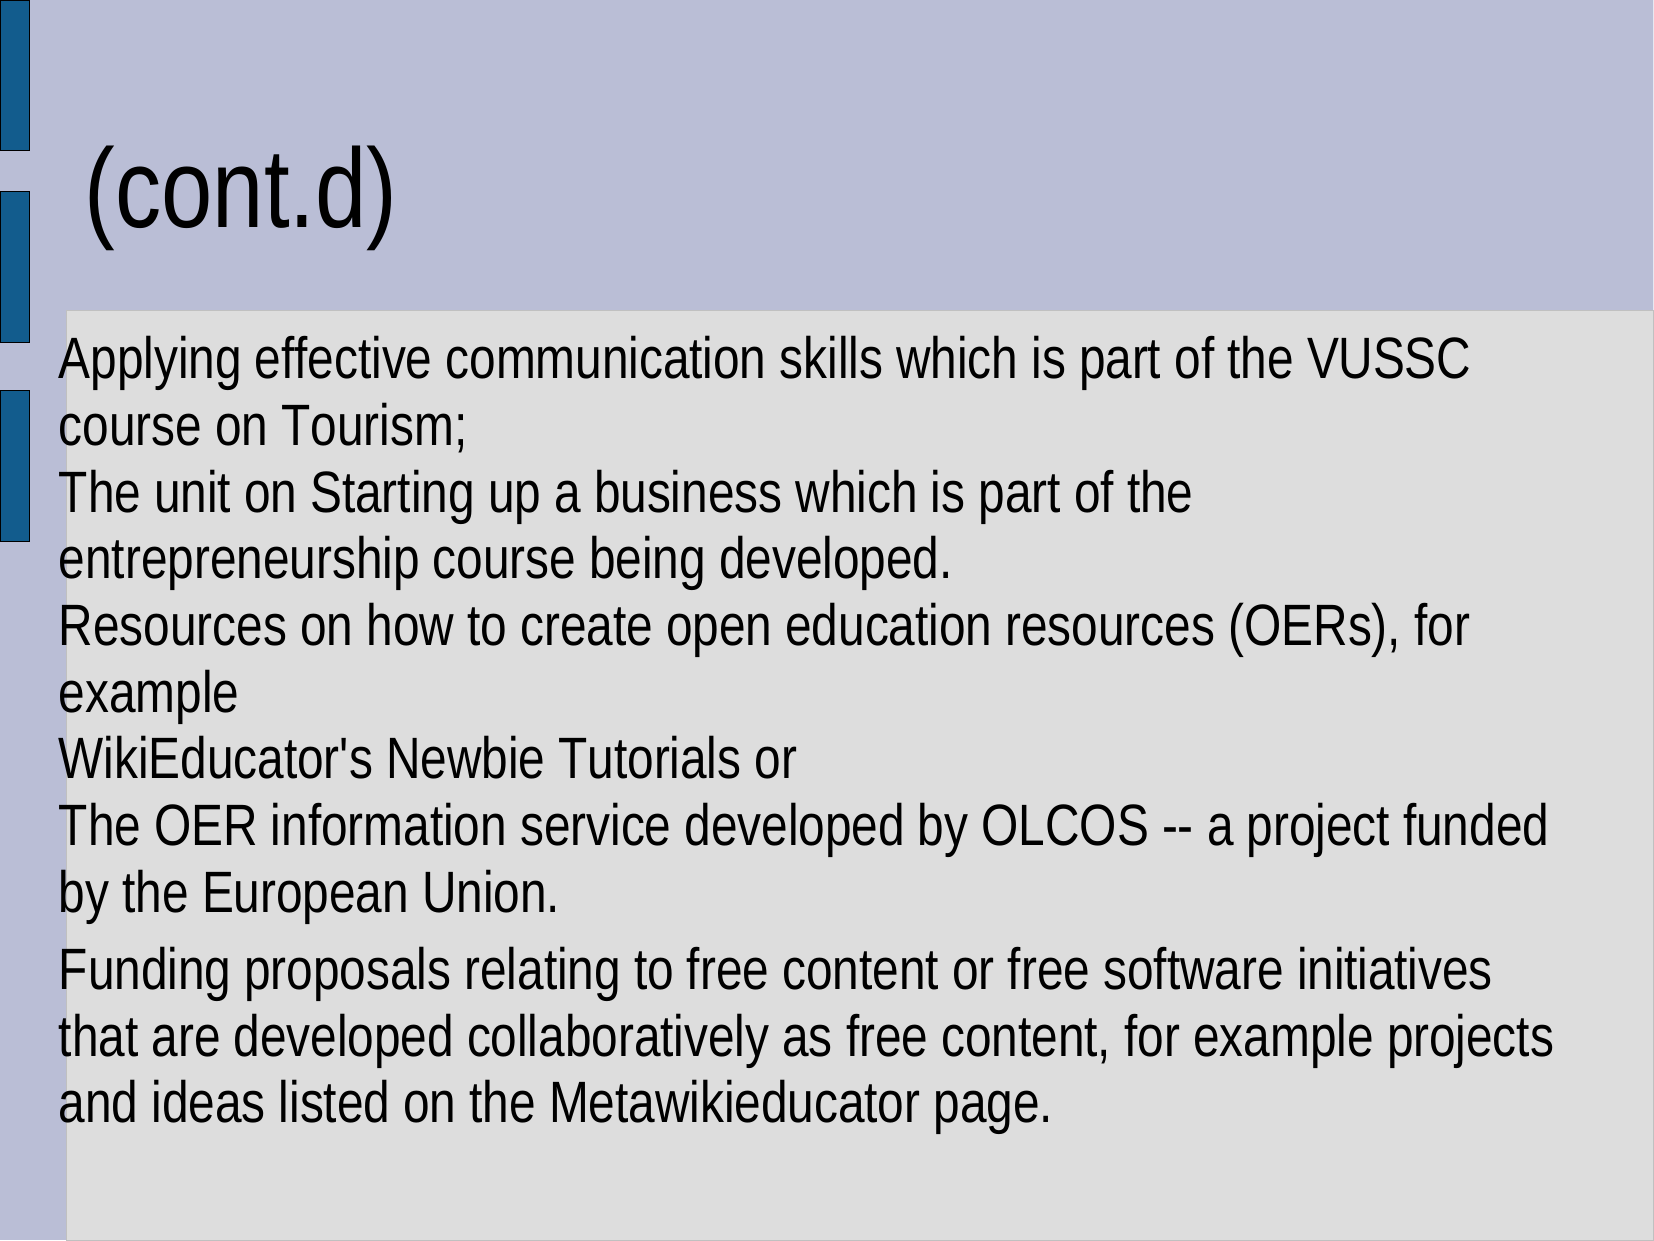

(cont.d)
Applying effective communication skills which is part of the VUSSC course on Tourism;
The unit on Starting up a business which is part of the entrepreneurship course being developed.
Resources on how to create open education resources (OERs), for example
WikiEducator's Newbie Tutorials or
The OER information service developed by OLCOS -- a project funded by the European Union.
Funding proposals relating to free content or free software initiatives that are developed collaboratively as free content, for example projects and ideas listed on the Metawikieducator page.